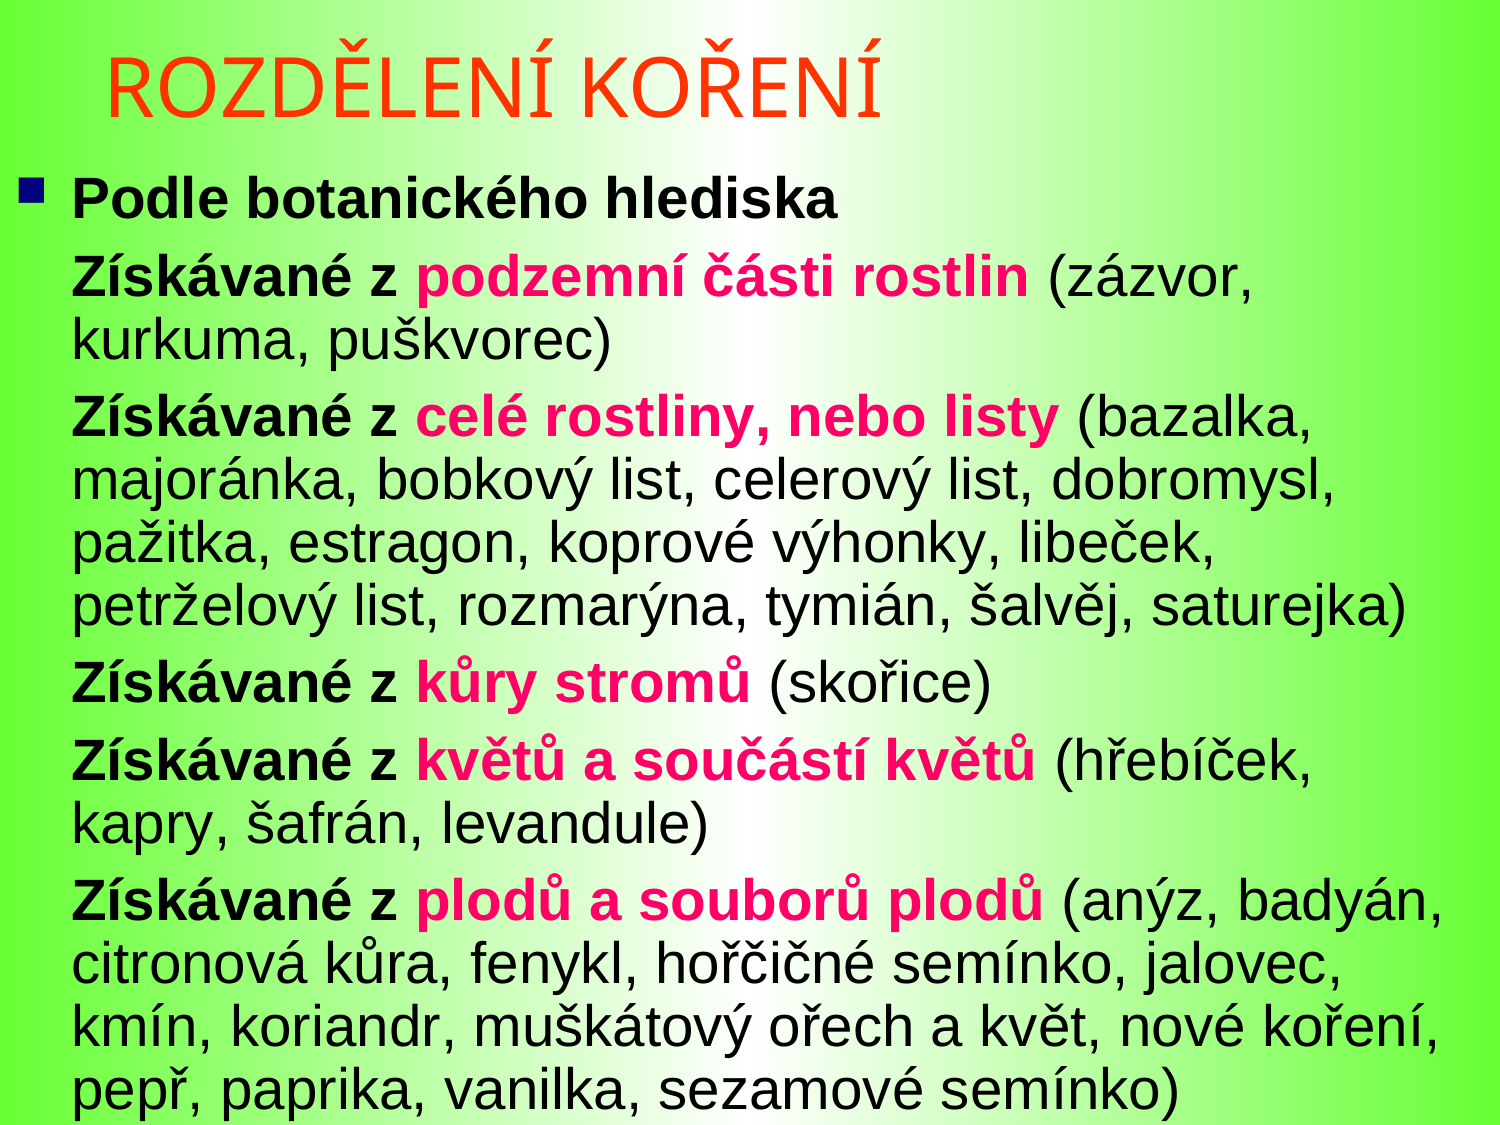

# ROZDĚLENÍ KOŘENÍ
Podle botanického hlediska
 	Získávané z podzemní části rostlin (zázvor, kurkuma, puškvorec)
 	Získávané z celé rostliny, nebo listy (bazalka, majoránka, bobkový list, celerový list, dobromysl, pažitka, estragon, koprové výhonky, libeček, petrželový list, rozmarýna, tymián, šalvěj, saturejka)
	Získávané z kůry stromů (skořice)
	Získávané z květů a součástí květů (hřebíček, kapry, šafrán, levandule)
	Získávané z plodů a souborů plodů (anýz, badyán, citronová kůra, fenykl, hořčičné semínko, jalovec, kmín, koriandr, muškátový ořech a květ, nové koření, pepř, paprika, vanilka, sezamové semínko)